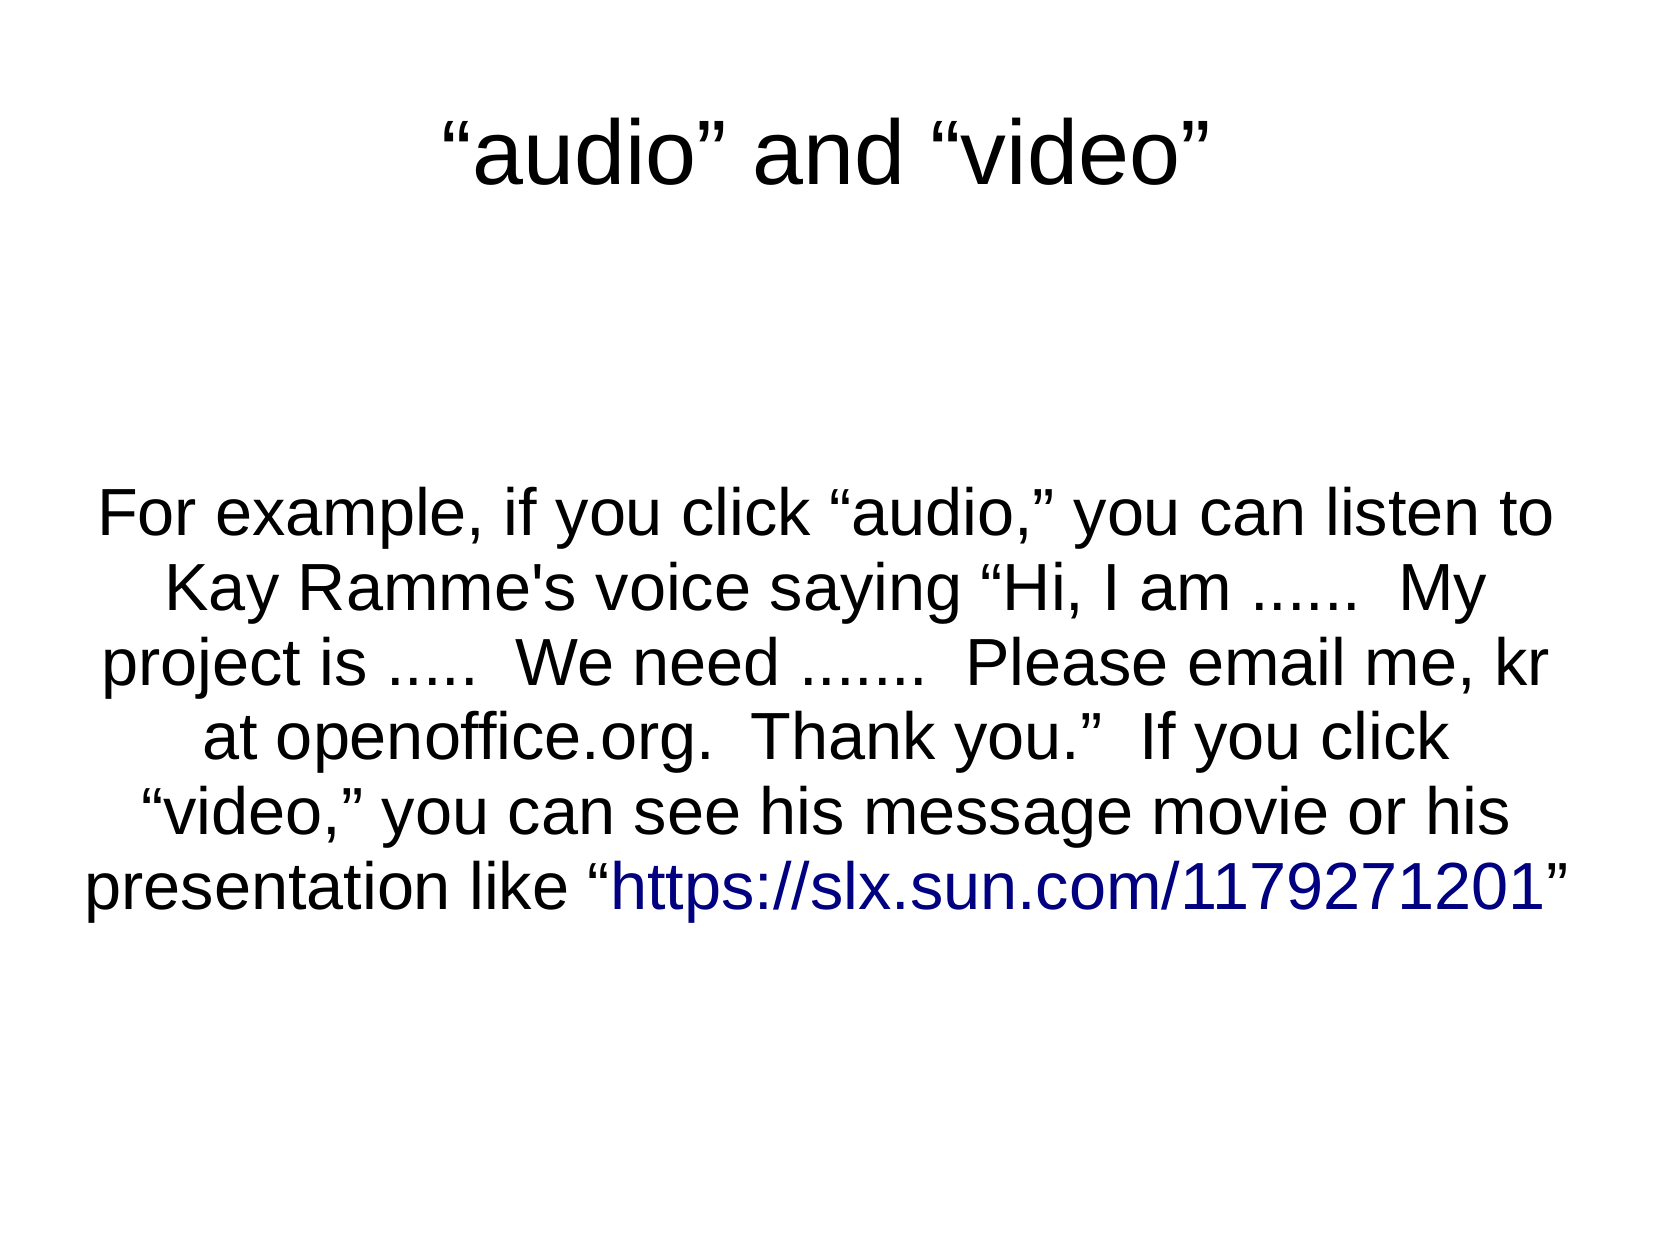

# “audio” and “video”
For example, if you click “audio,” you can listen to Kay Ramme's voice saying “Hi, I am ...... My project is ..... We need ....... Please email me, kr at openoffice.org. Thank you.” If you click “video,” you can see his message movie or his presentation like “https://slx.sun.com/1179271201”